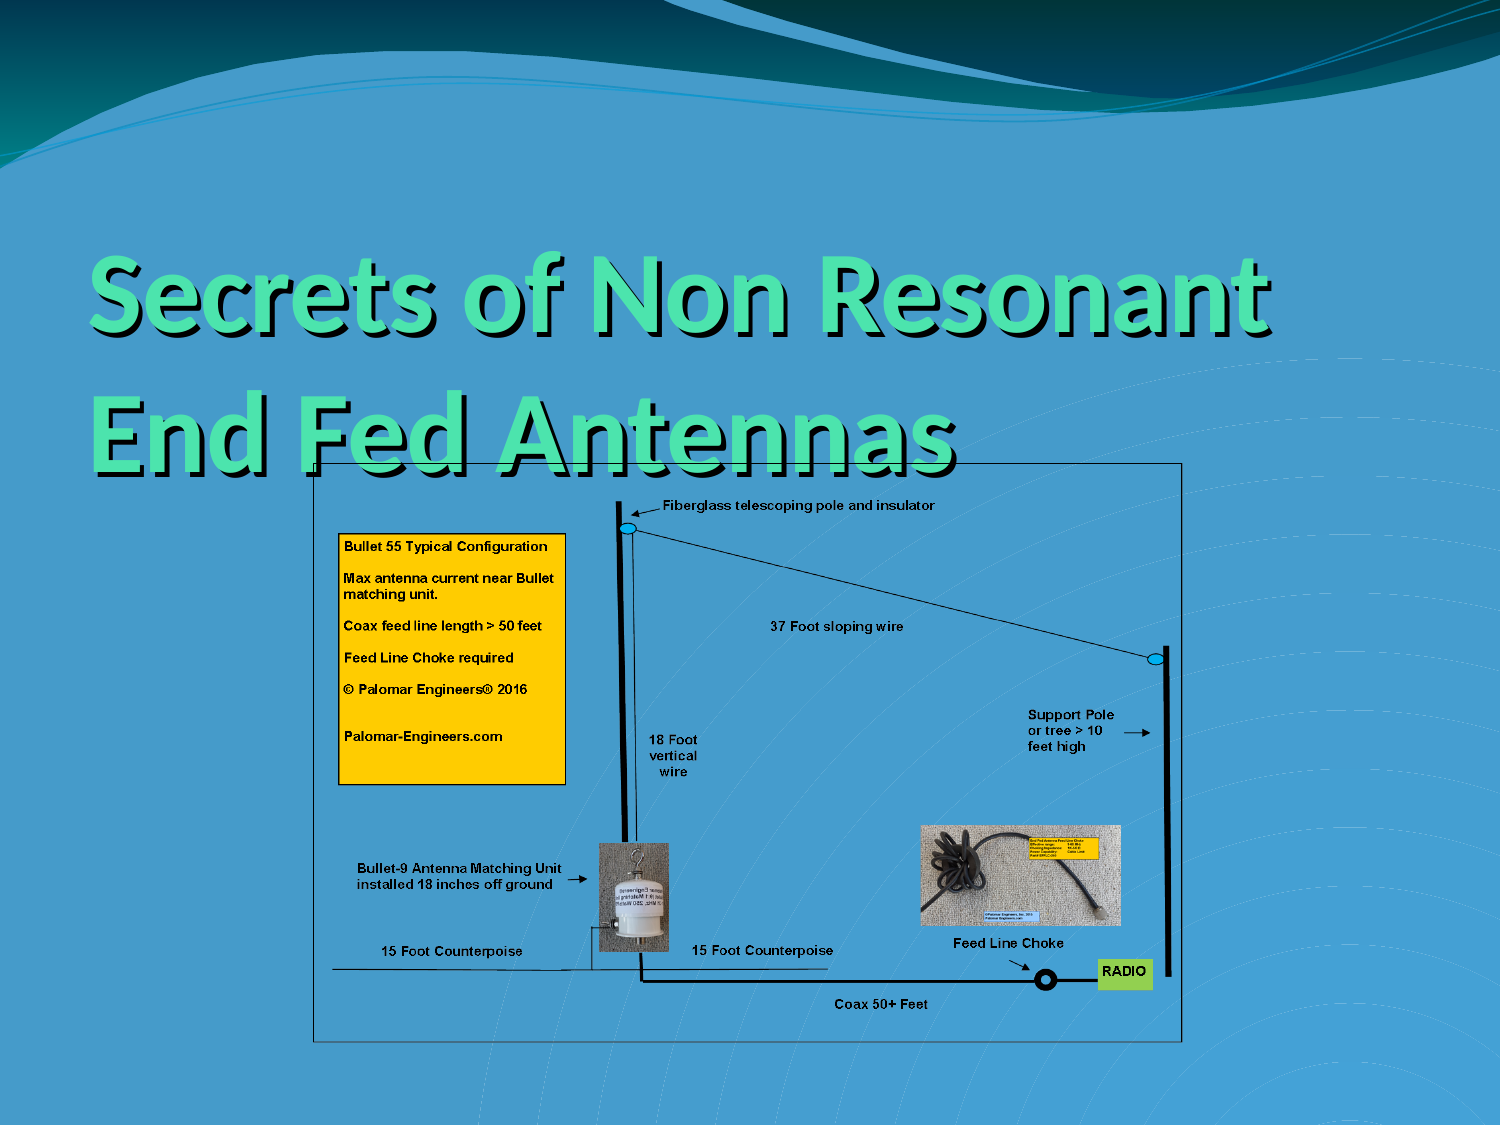

# Secrets of Non Resonant End Fed Antennas